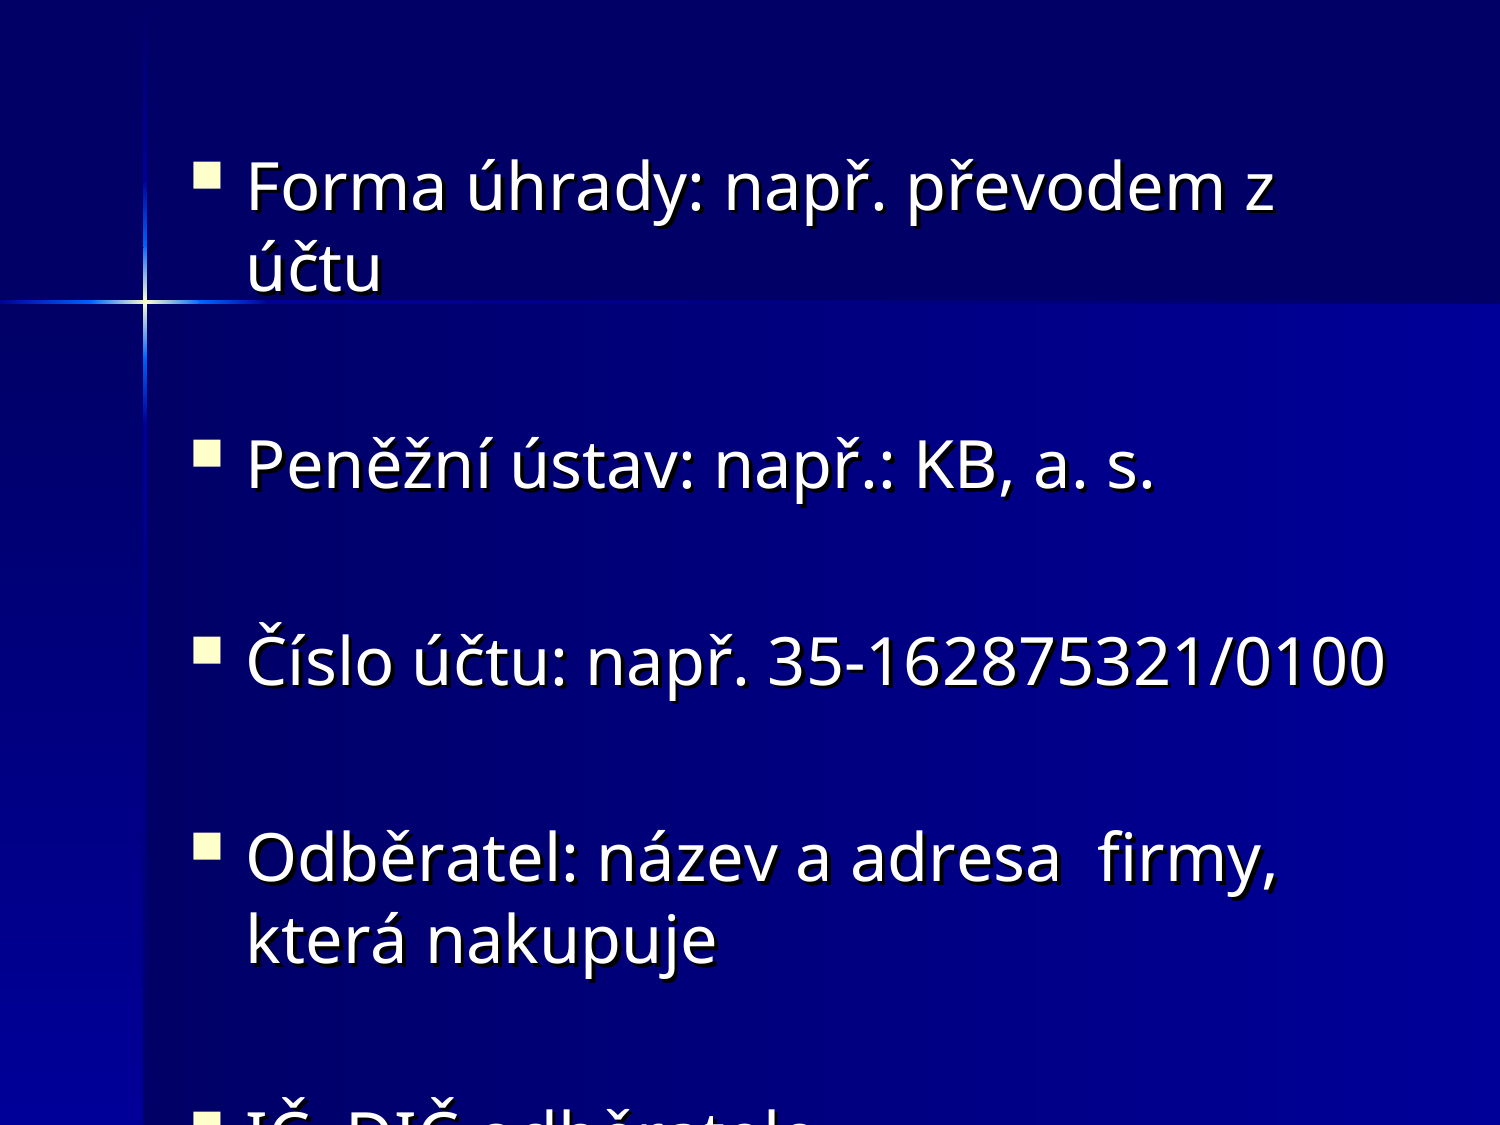

# Forma úhrady: např. převodem z účtu
Peněžní ústav: např.: KB, a. s.
Číslo účtu: např. 35-162875321/0100
Odběratel: název a adresa firmy, která nakupuje
IČ, DIČ odběratele